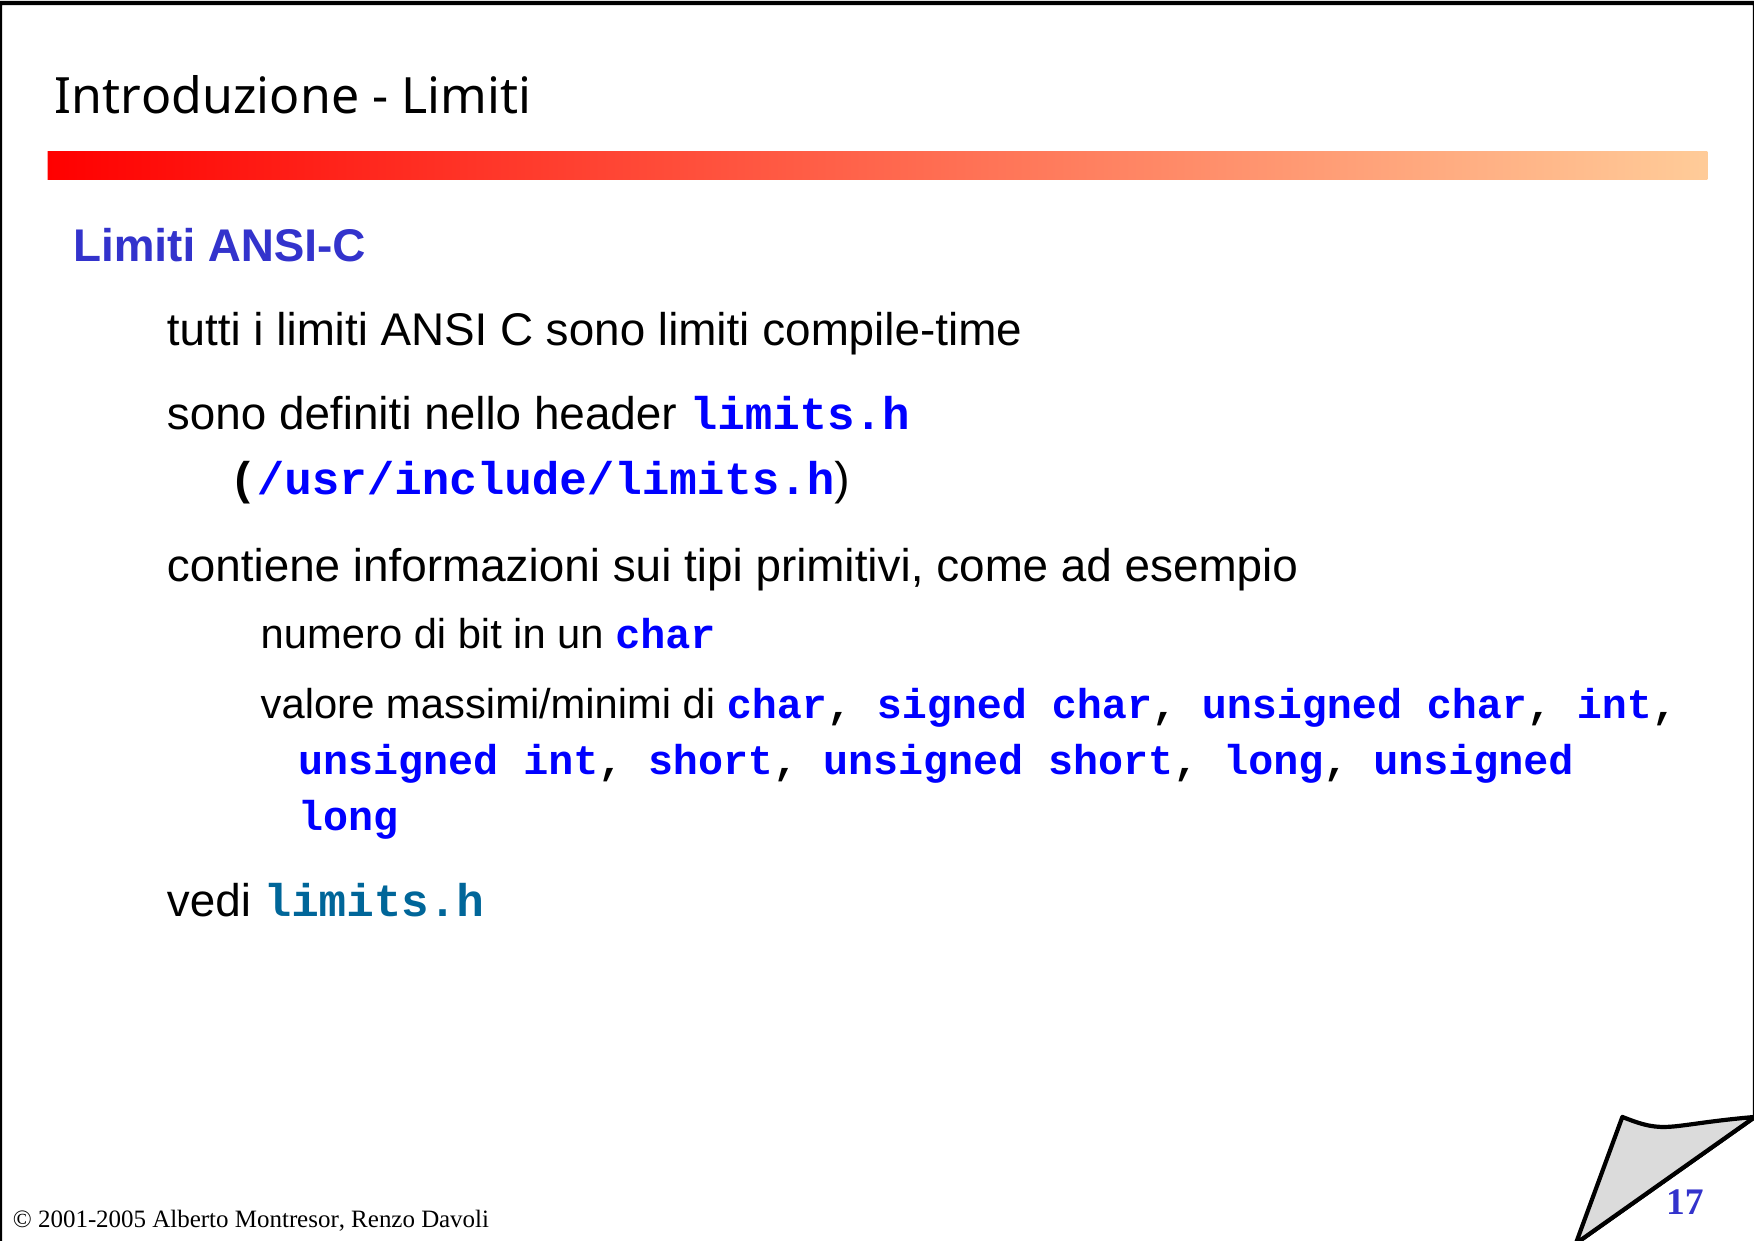

# Introduzione - Limiti
Limiti ANSI-C
tutti i limiti ANSI C sono limiti compile-time
sono definiti nello header limits.h
(/usr/include/limits.h)
contiene informazioni sui tipi primitivi, come ad esempio
numero di bit in un char
valore massimi/minimi di char, signed char, unsigned char, int, unsigned int, short, unsigned short, long, unsigned long
vedi limits.h